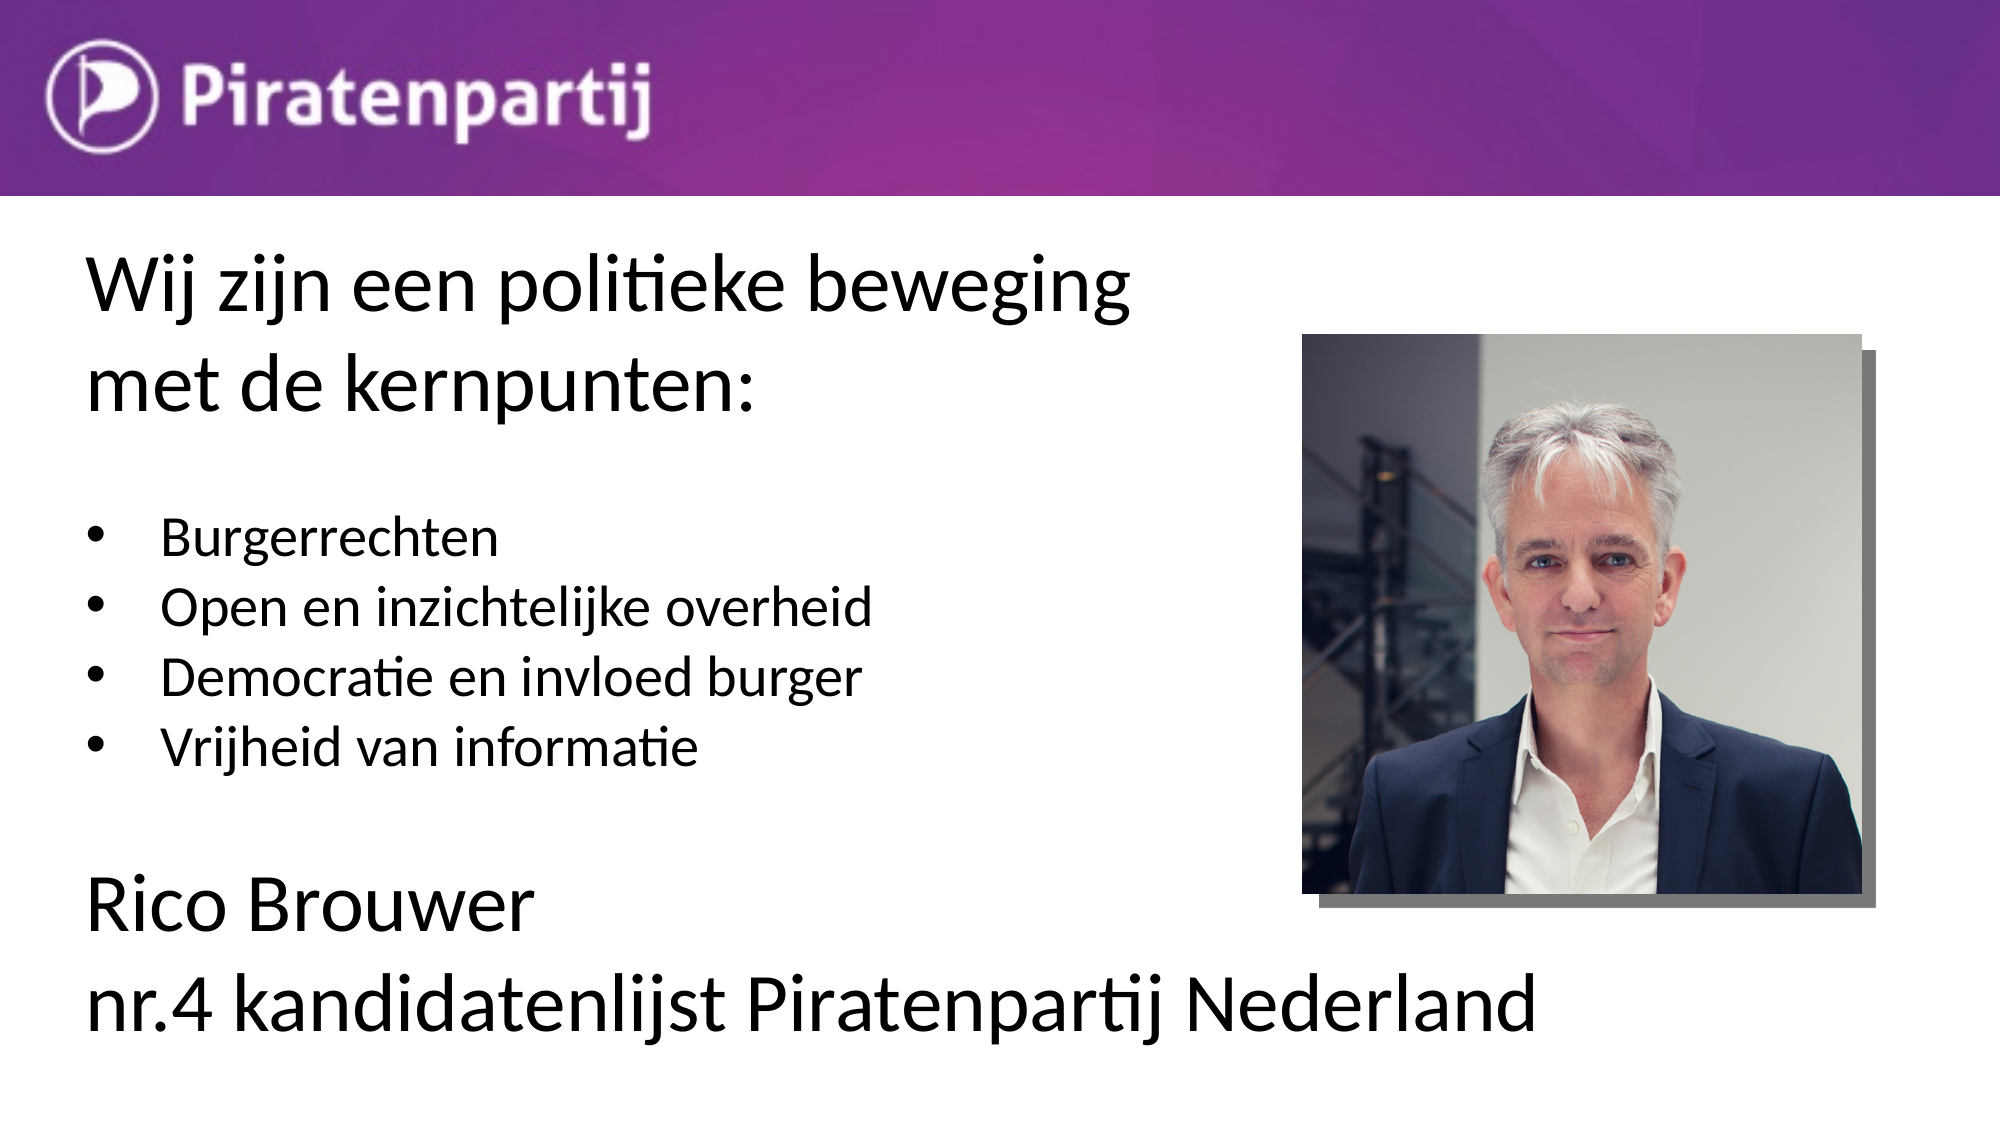

Wij zijn een politieke beweging
met de kernpunten:
Burgerrechten
Open en inzichtelijke overheid
Democratie en invloed burger
Vrijheid van informatie
Rico Brouwer
nr.4 kandidatenlijst Piratenpartij Nederland